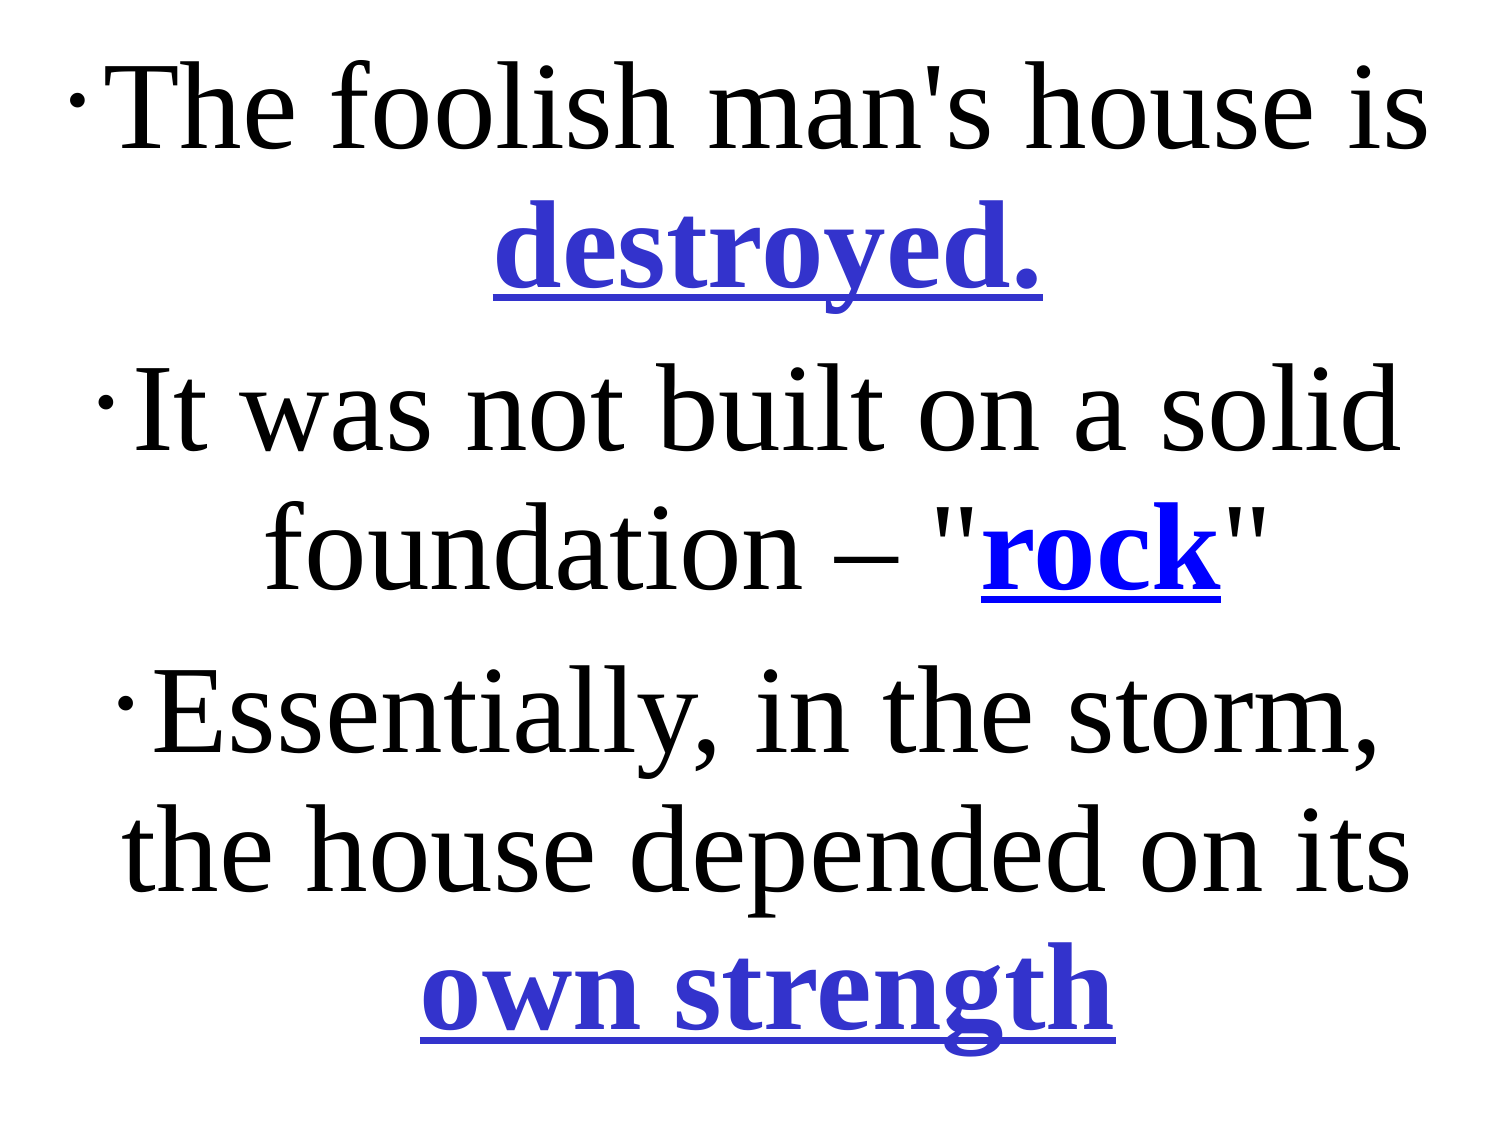

The foolish man's house is destroyed.
It was not built on a solid foundation – "rock"
Essentially, in the storm, the house depended on its own strength